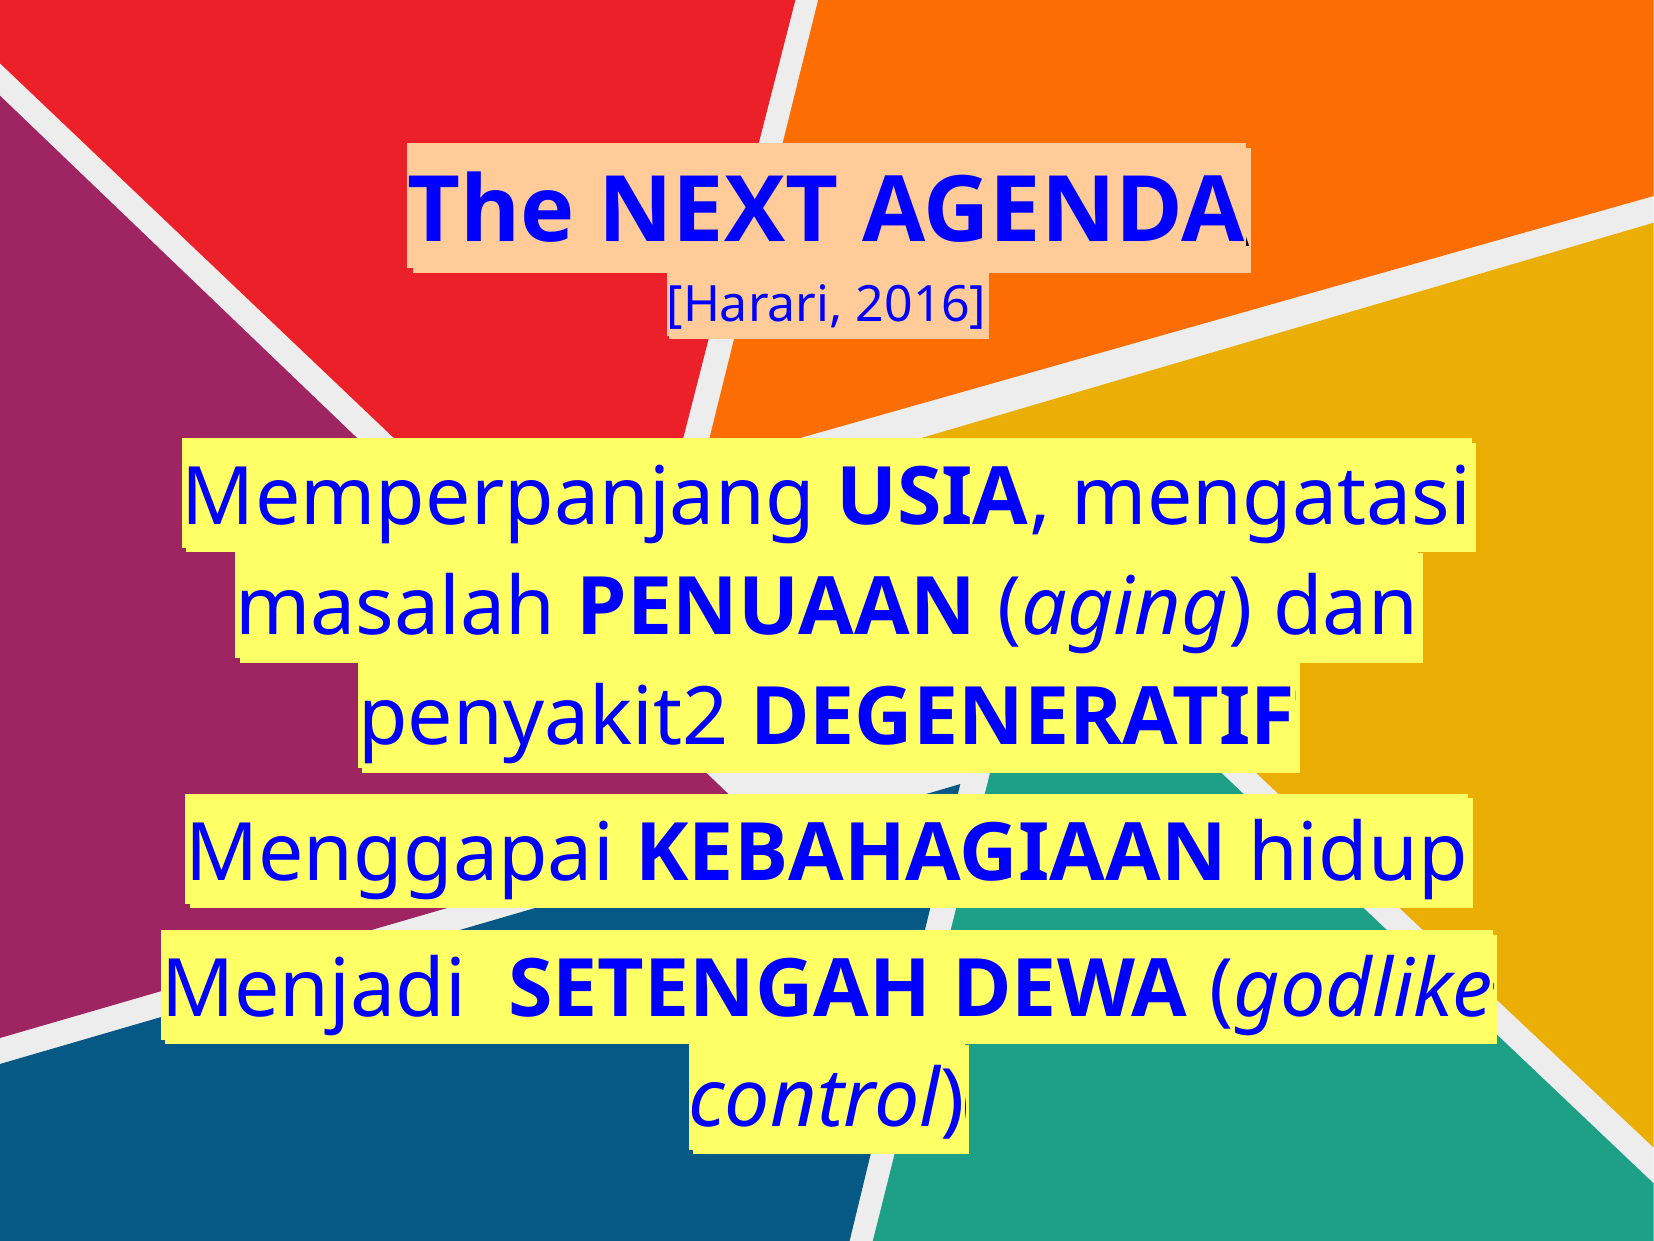

# The NEXT AGENDA [Harari, 2016]
Memperpanjang USIA, mengatasi masalah PENUAAN (aging) dan penyakit2 DEGENERATIF
Menggapai KEBAHAGIAAN hidup
Menjadi SETENGAH DEWA (godlike control)